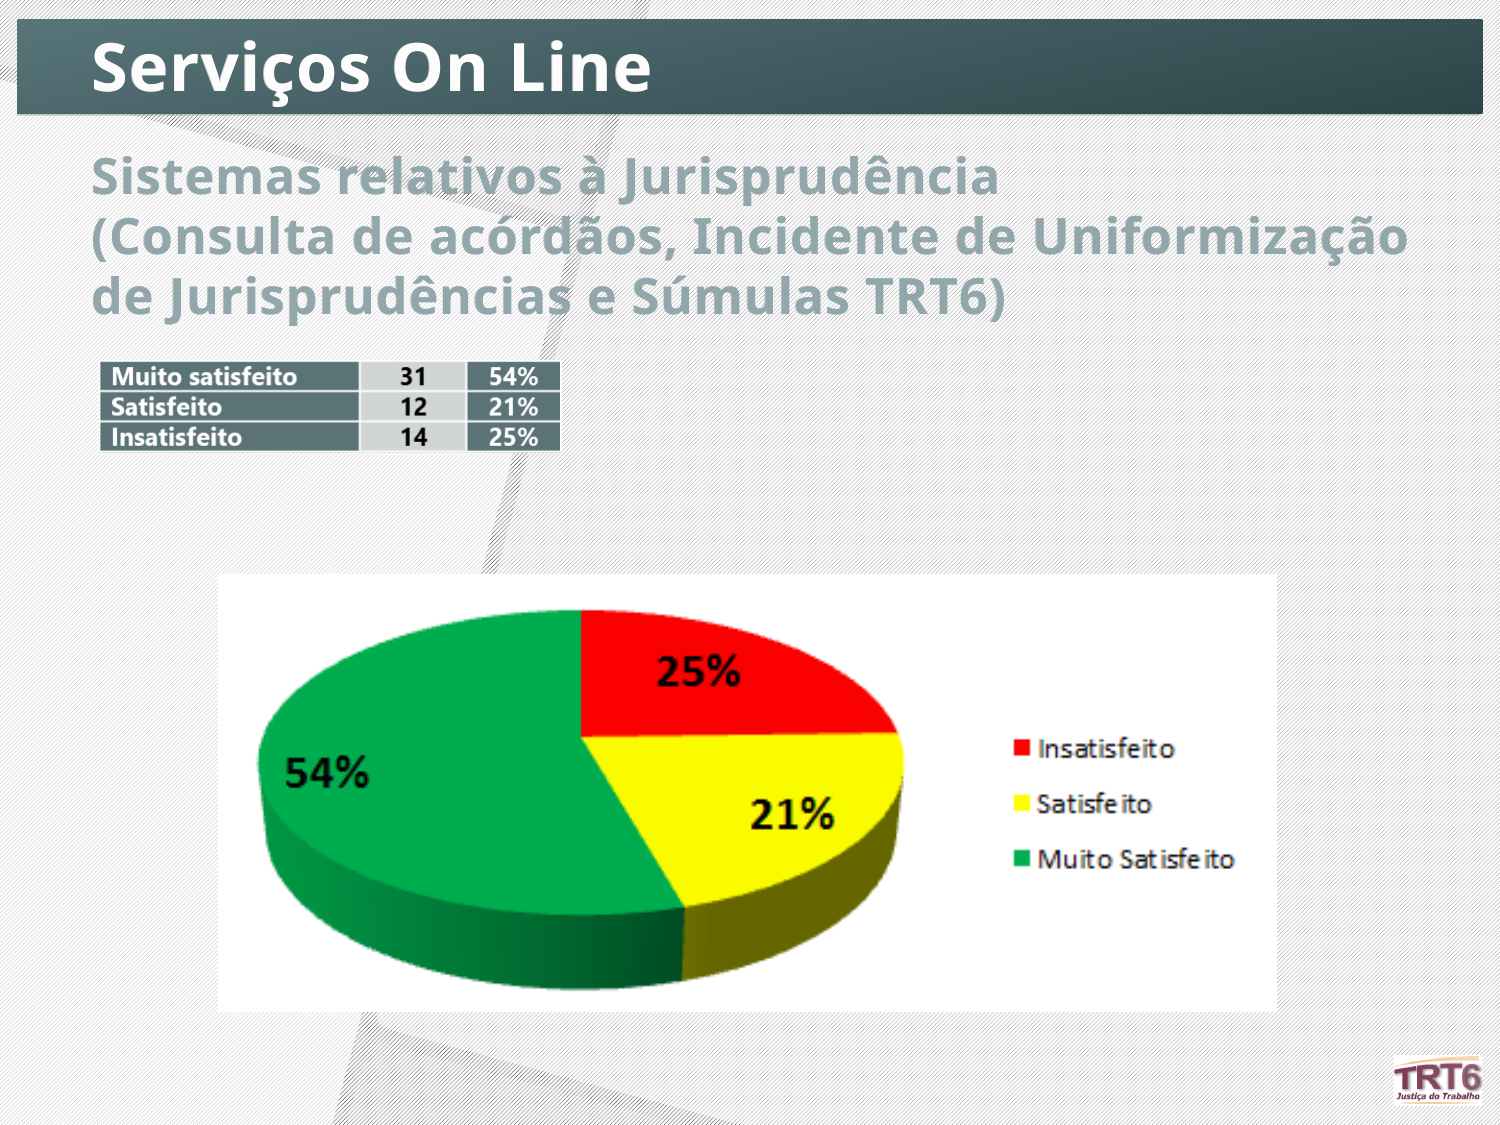

Serviços On Line
Sistemas relativos à Jurisprudência
(Consulta de acórdãos, Incidente de Uniformização de Jurisprudências e Súmulas TRT6)